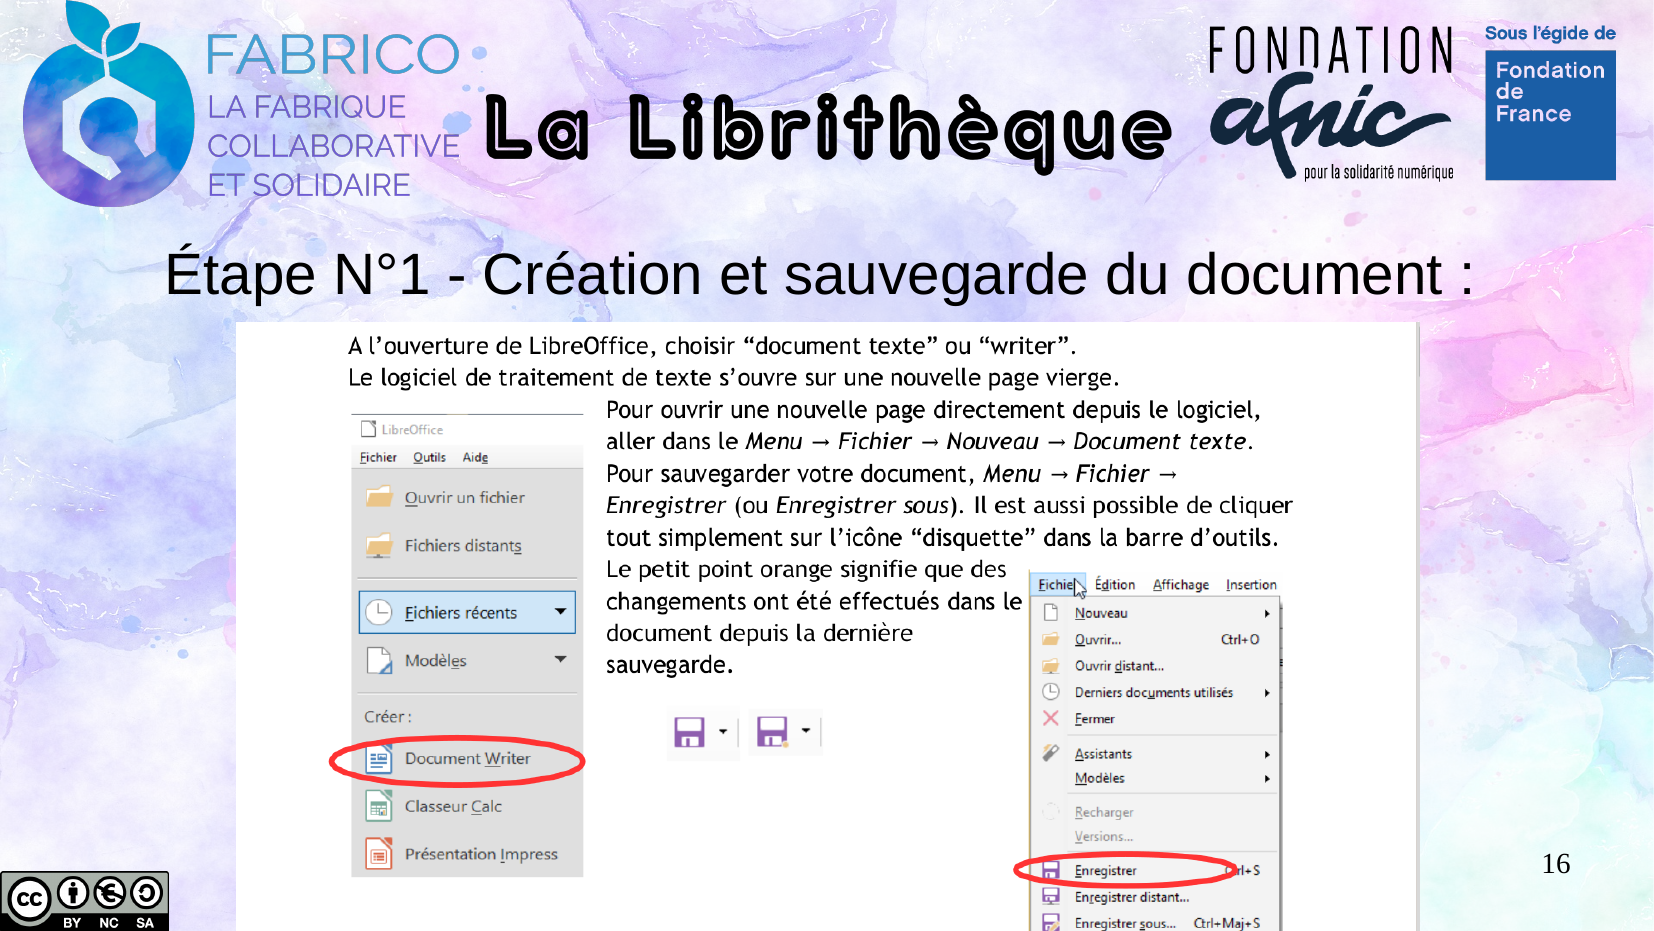

# Étape N°1 - Création et sauvegarde du document :
16